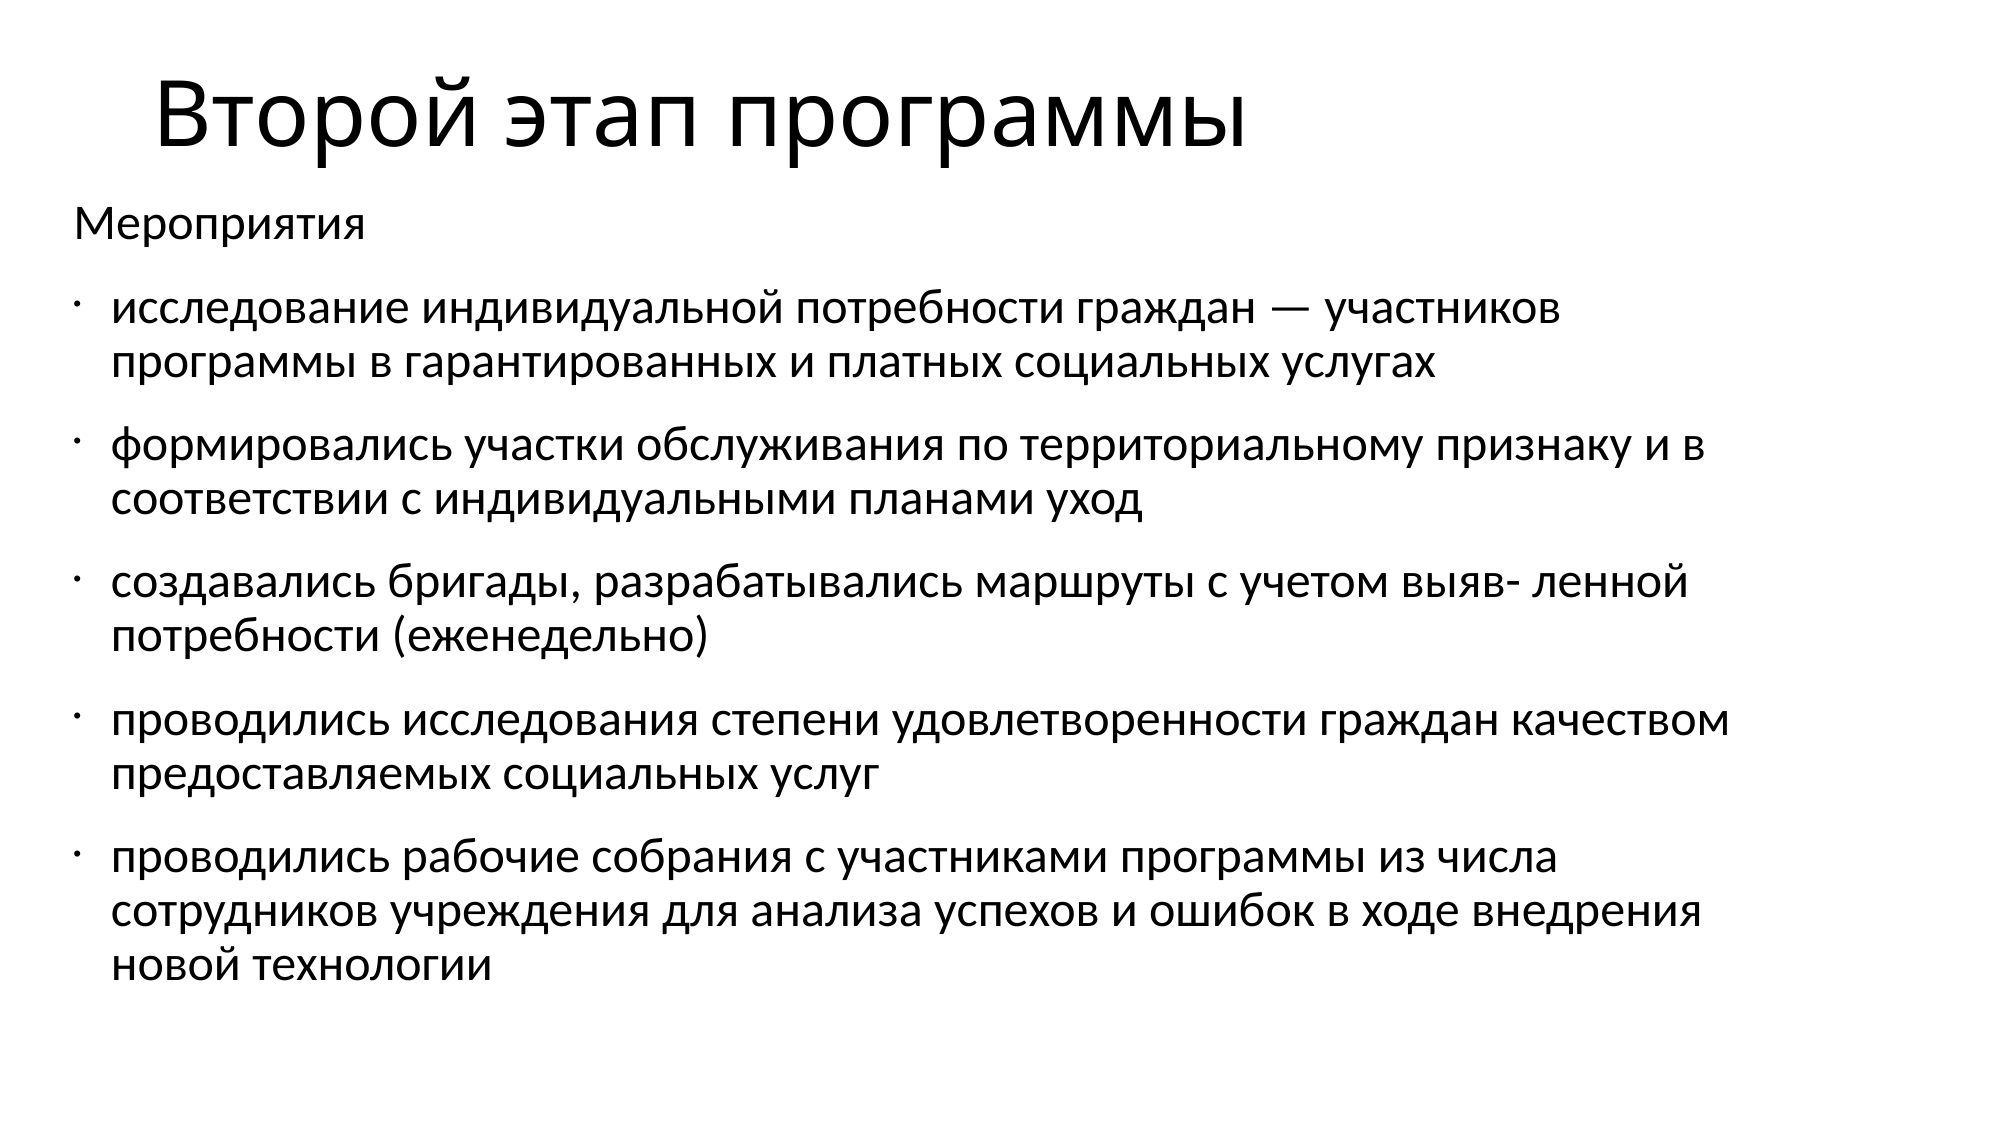

# Второй этап программы
Мероприятия
исследование индивидуальной потребности граждан — участников программы в гарантированных и платных социальных услугах
формировались участки обслуживания по территориальному признаку и в соответствии с индивидуальными планами уход
создавались бригады, разрабатывались маршруты с учетом выяв- ленной потребности (еженедельно)
проводились исследования степени удовлетворенности граждан качеством предоставляемых социальных услуг
проводились рабочие собрания с участниками программы из числа сотрудников учреждения для анализа успехов и ошибок в ходе внедрения новой технологии